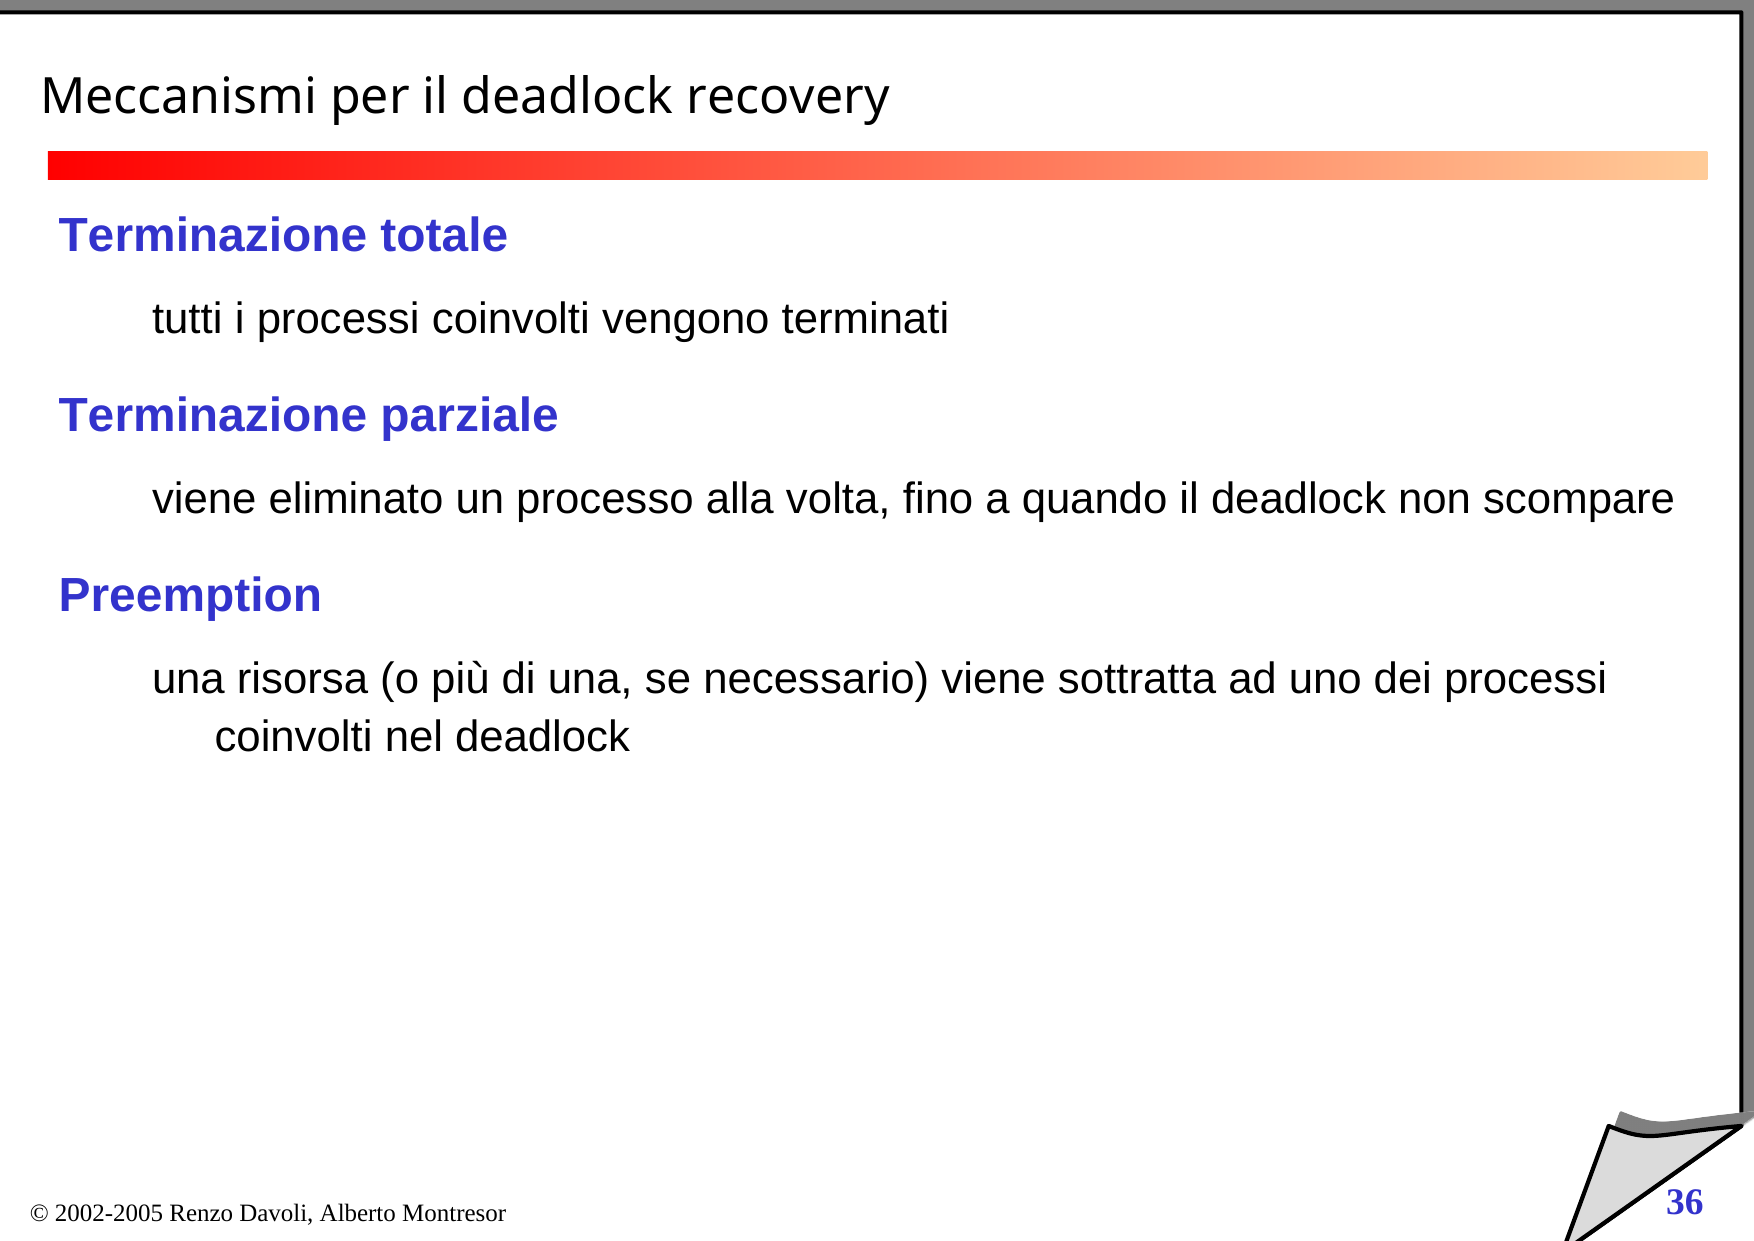

# Meccanismi per il deadlock recovery
Terminazione totale
tutti i processi coinvolti vengono terminati
Terminazione parziale
viene eliminato un processo alla volta, fino a quando il deadlock non scompare
Preemption
una risorsa (o più di una, se necessario) viene sottratta ad uno dei processi coinvolti nel deadlock